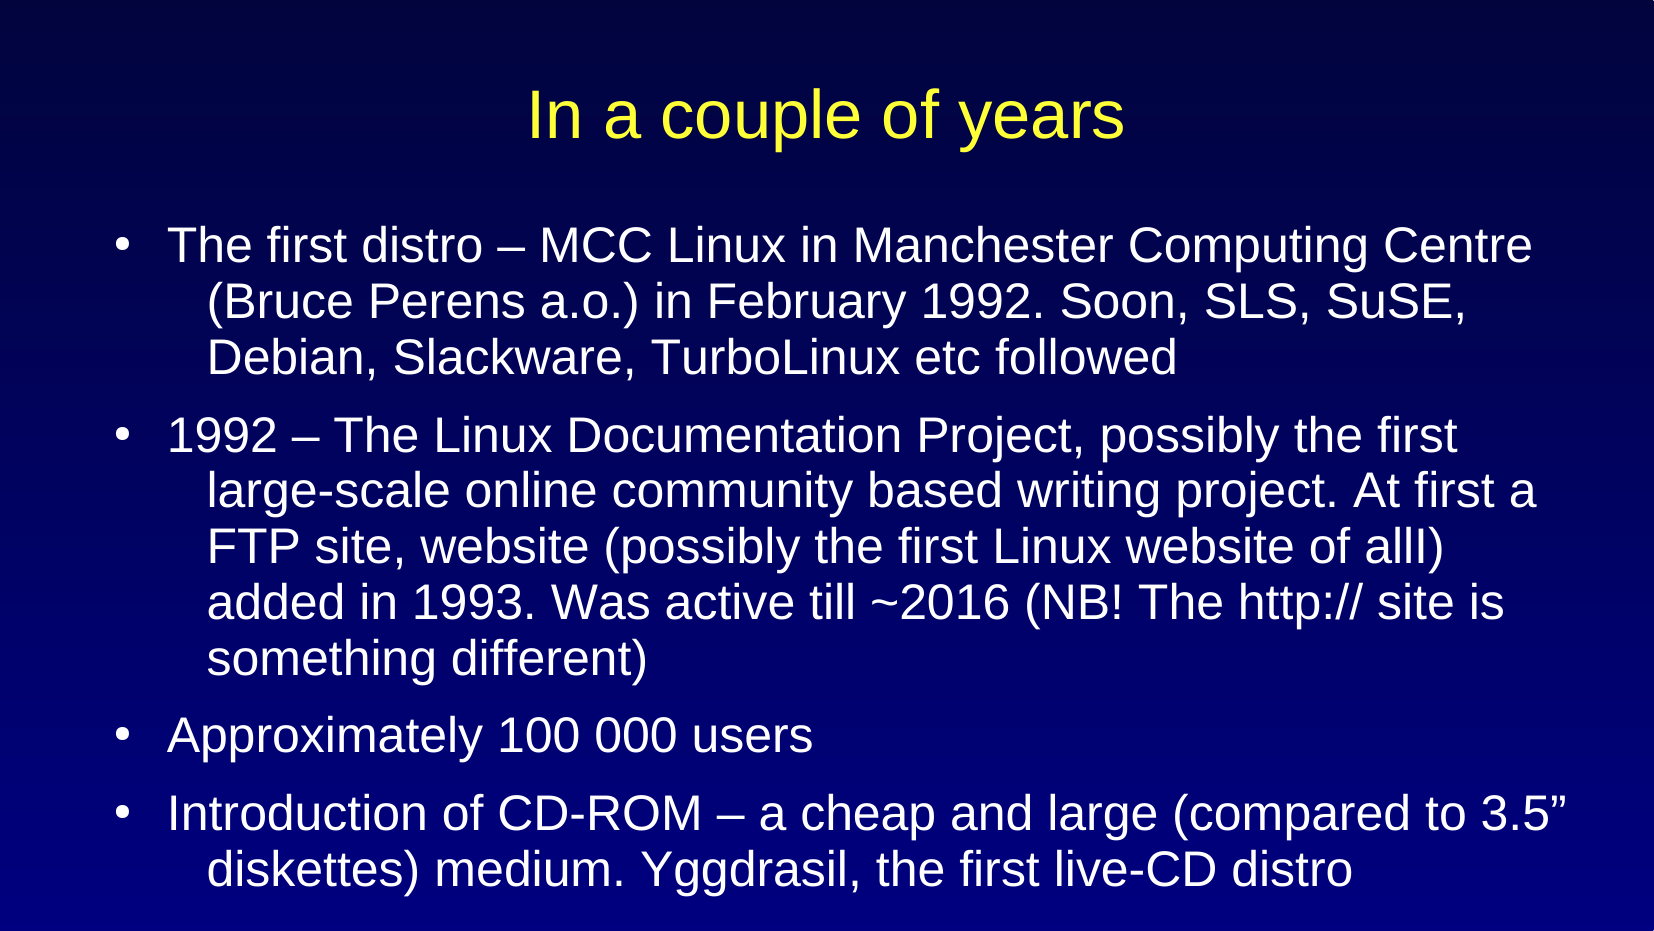

# In a couple of years
The first distro – MCC Linux in Manchester Computing Centre (Bruce Perens a.o.) in February 1992. Soon, SLS, SuSE, Debian, Slackware, TurboLinux etc followed
1992 – The Linux Documentation Project, possibly the first large-scale online community based writing project. At first a FTP site, website (possibly the first Linux website of allI) added in 1993. Was active till ~2016 (NB! The http:// site is something different)
Approximately 100 000 users
Introduction of CD-ROM – a cheap and large (compared to 3.5” diskettes) medium. Yggdrasil, the first live-CD distro